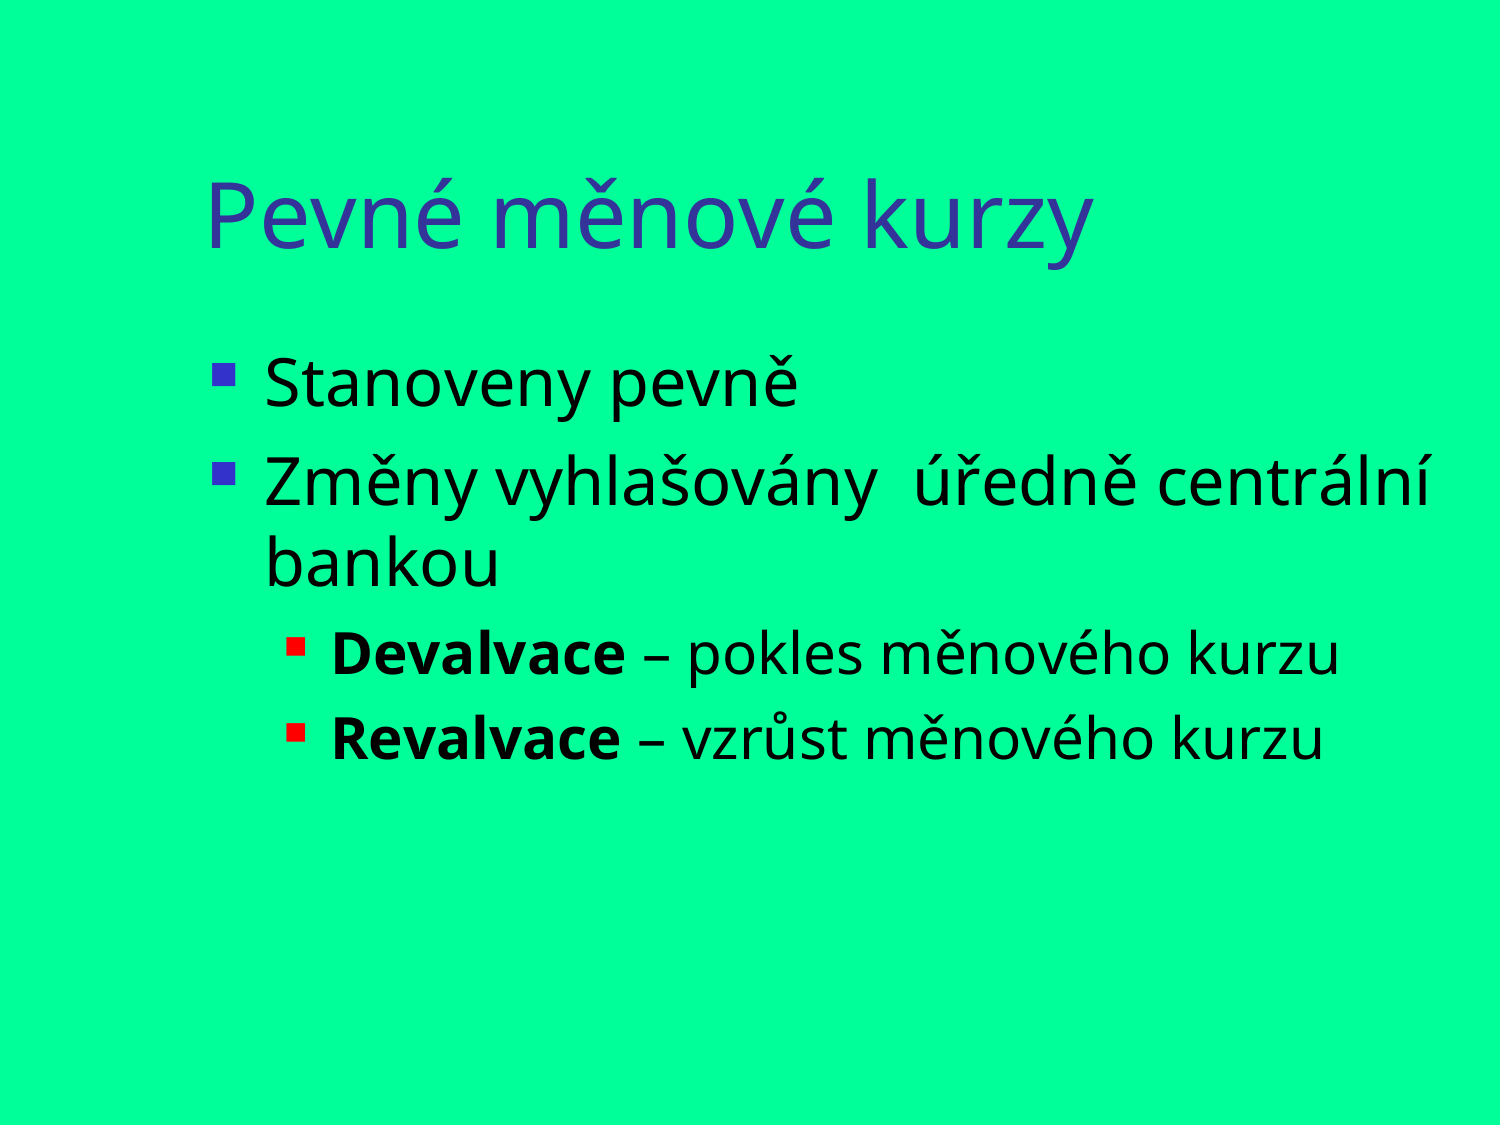

# Pevné měnové kurzy
Stanoveny pevně
Změny vyhlašovány úředně centrální bankou
Devalvace – pokles měnového kurzu
Revalvace – vzrůst měnového kurzu